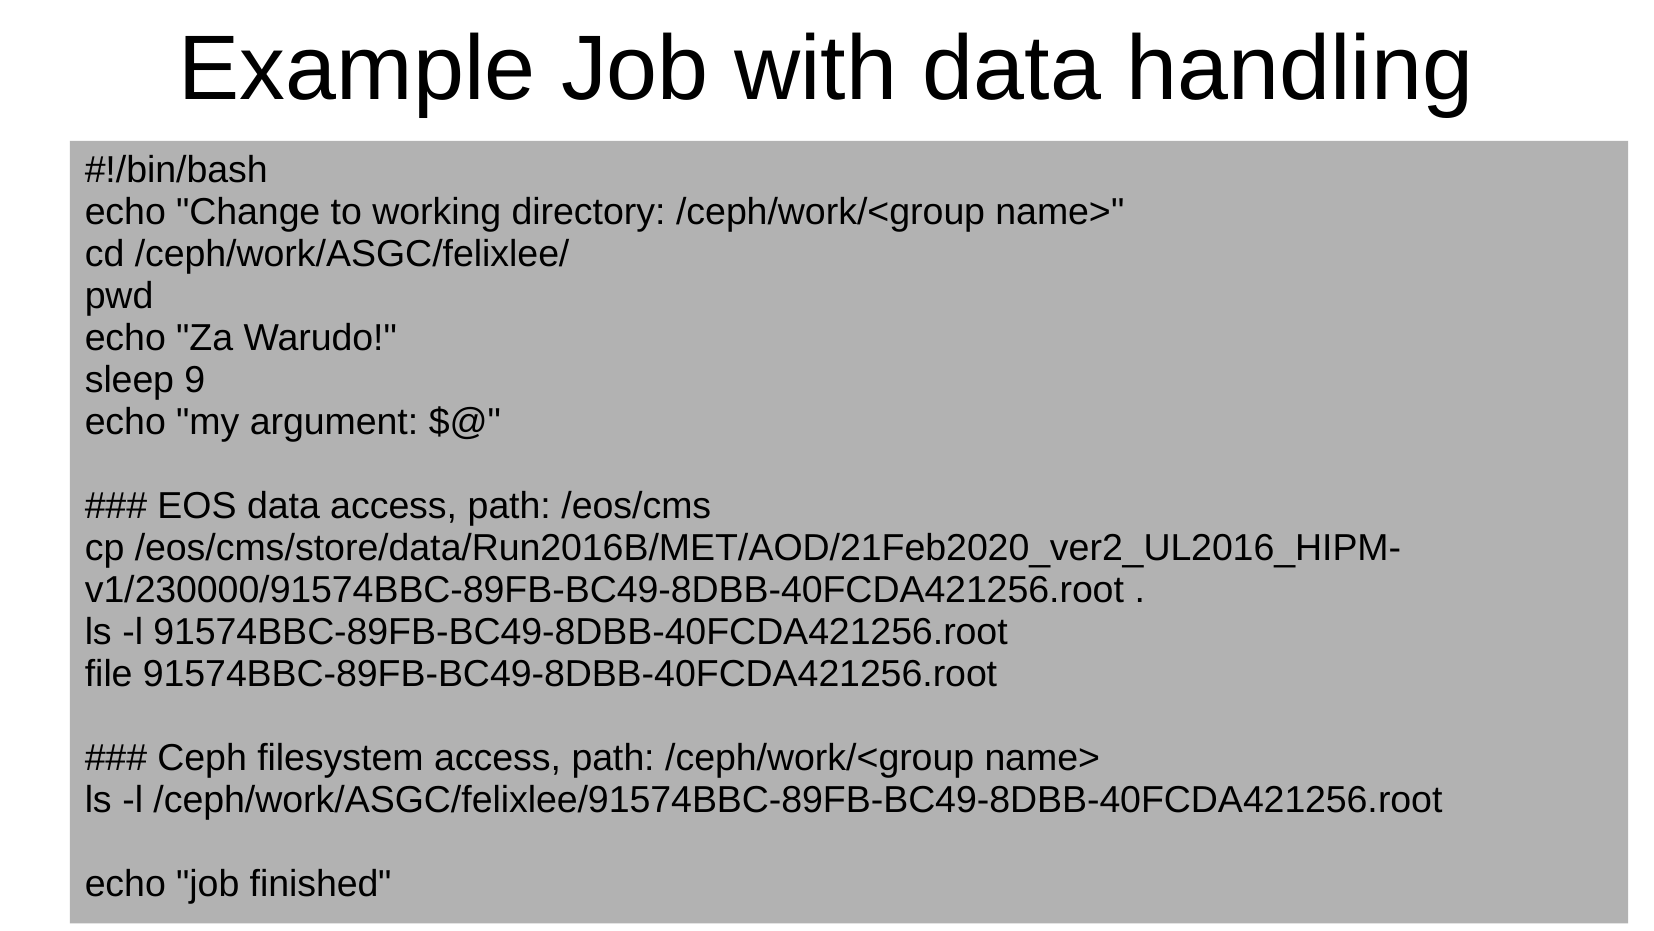

# Example Job with data handling
#!/bin/bash
echo "Change to working directory: /ceph/work/<group name>"
cd /ceph/work/ASGC/felixlee/
pwd
echo "Za Warudo!"
sleep 9
echo "my argument: $@"
### EOS data access, path: /eos/cms
cp /eos/cms/store/data/Run2016B/MET/AOD/21Feb2020_ver2_UL2016_HIPM-v1/230000/91574BBC-89FB-BC49-8DBB-40FCDA421256.root .
ls -l 91574BBC-89FB-BC49-8DBB-40FCDA421256.root
file 91574BBC-89FB-BC49-8DBB-40FCDA421256.root
### Ceph filesystem access, path: /ceph/work/<group name>
ls -l /ceph/work/ASGC/felixlee/91574BBC-89FB-BC49-8DBB-40FCDA421256.root
echo "job finished"